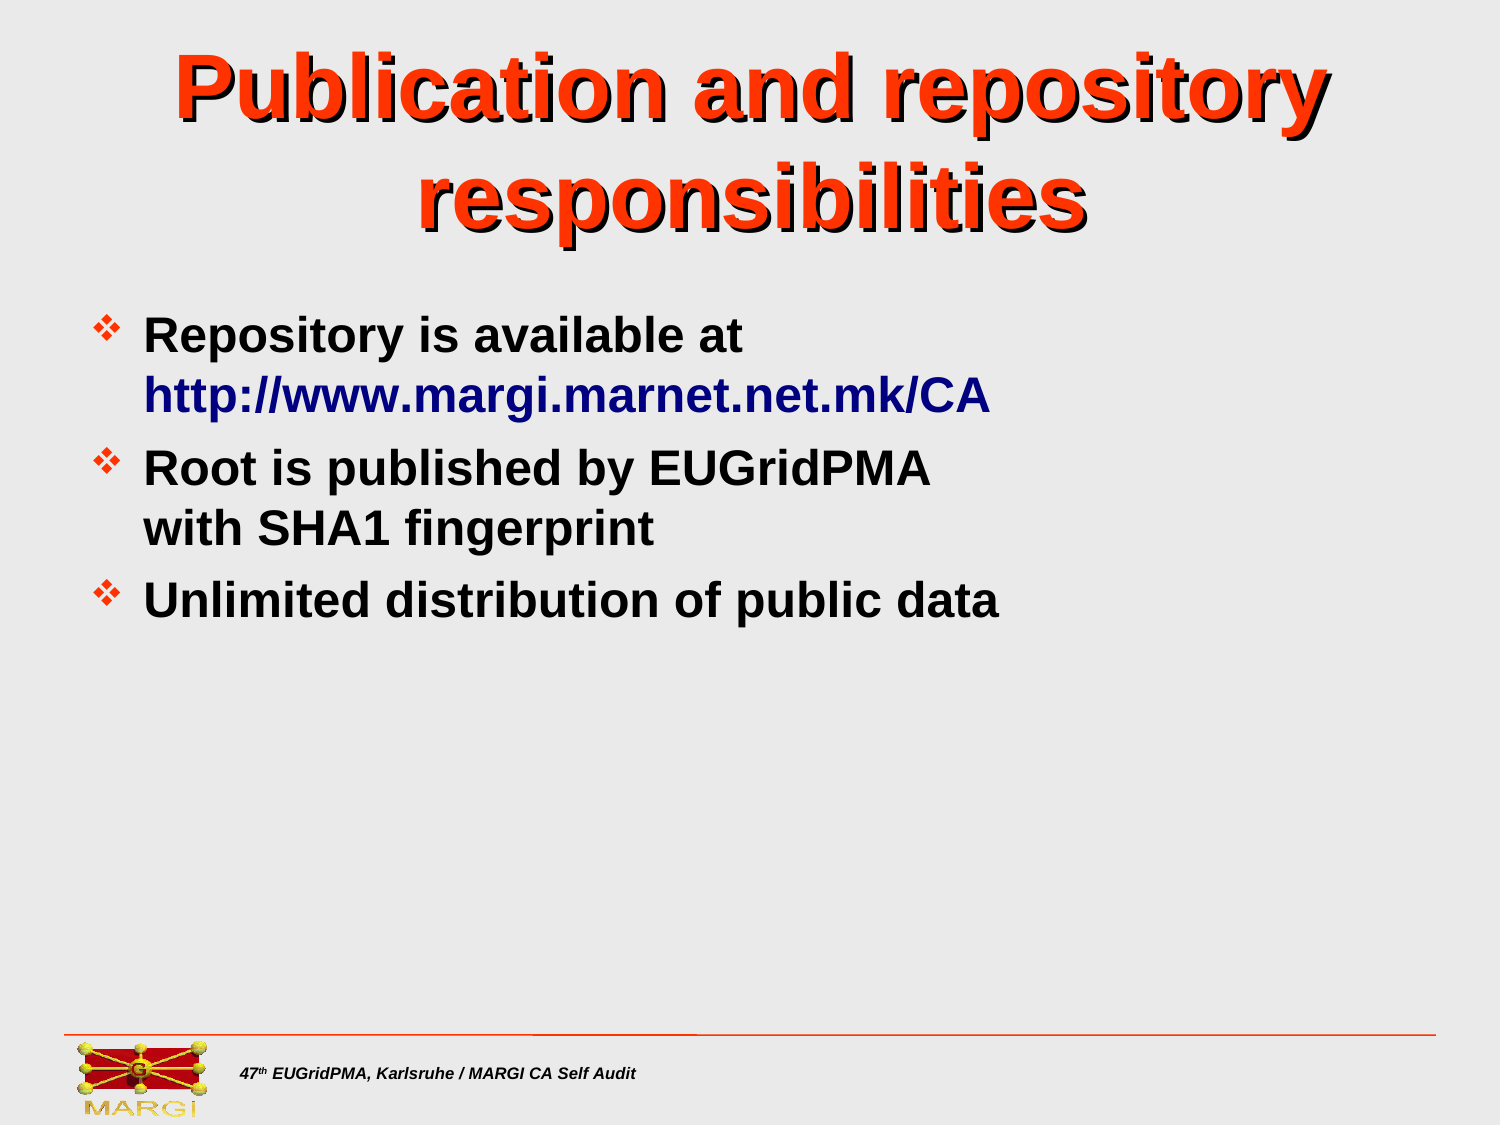

Publication and repository responsibilities
Repository is available at
http://www.margi.marnet.net.mk/CA
Root is published by EUGridPMA
with SHA1 fingerprint
Unlimited distribution of public data